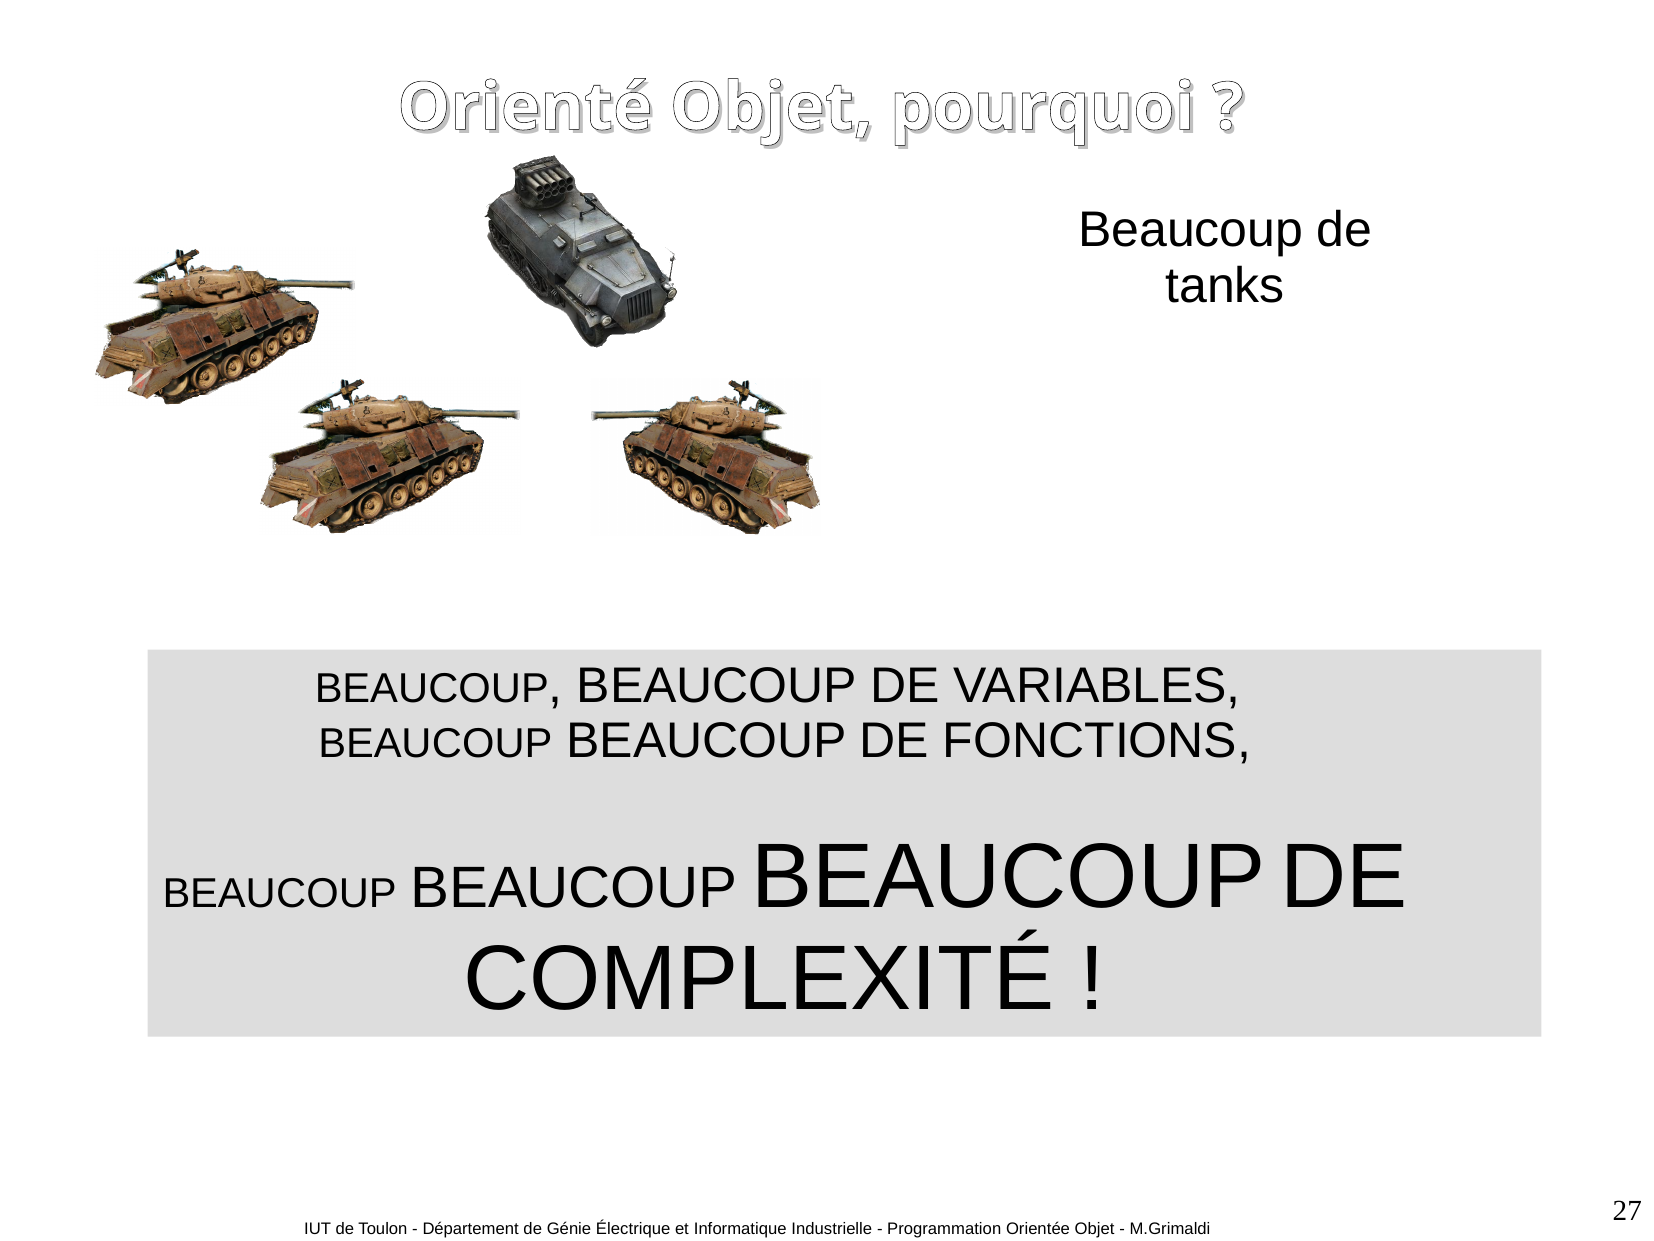

# Orienté Objet, pourquoi ?
Beaucoup de tanks
BEAUCOUP, BEAUCOUP DE VARIABLES,
BEAUCOUP BEAUCOUP DE FONCTIONS,
BEAUCOUP BEAUCOUP BEAUCOUP DE COMPLEXITÉ !